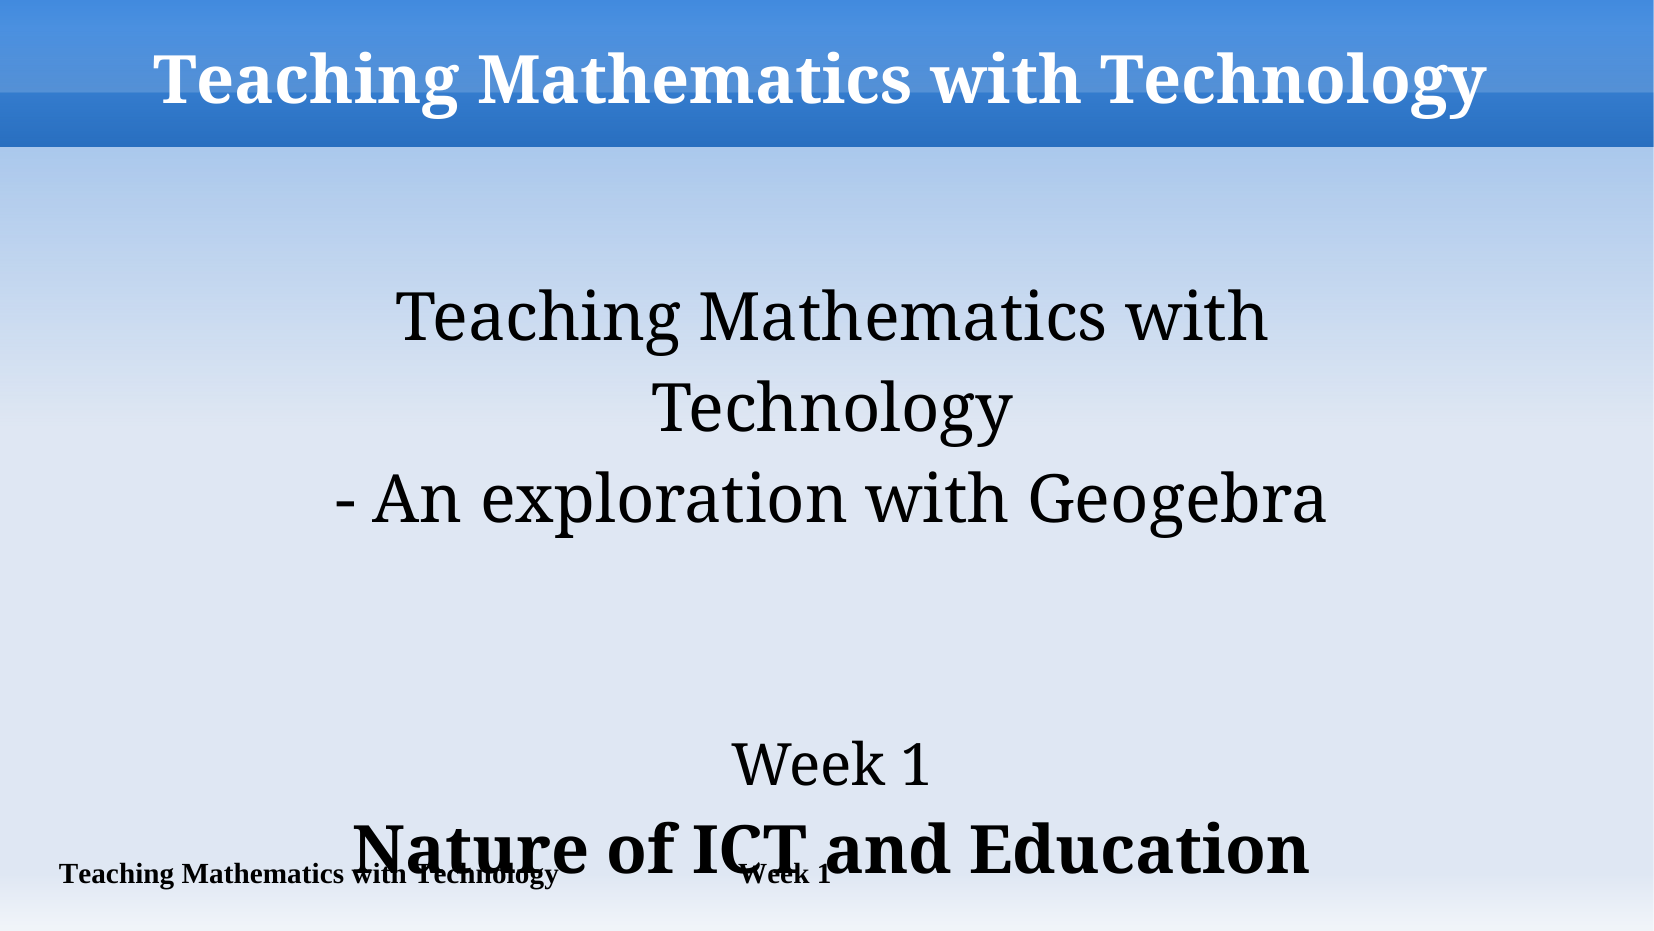

# Teaching Mathematics with Technology
Teaching Mathematics with Technology
- An exploration with Geogebra
Week 1
Nature of ICT and Education